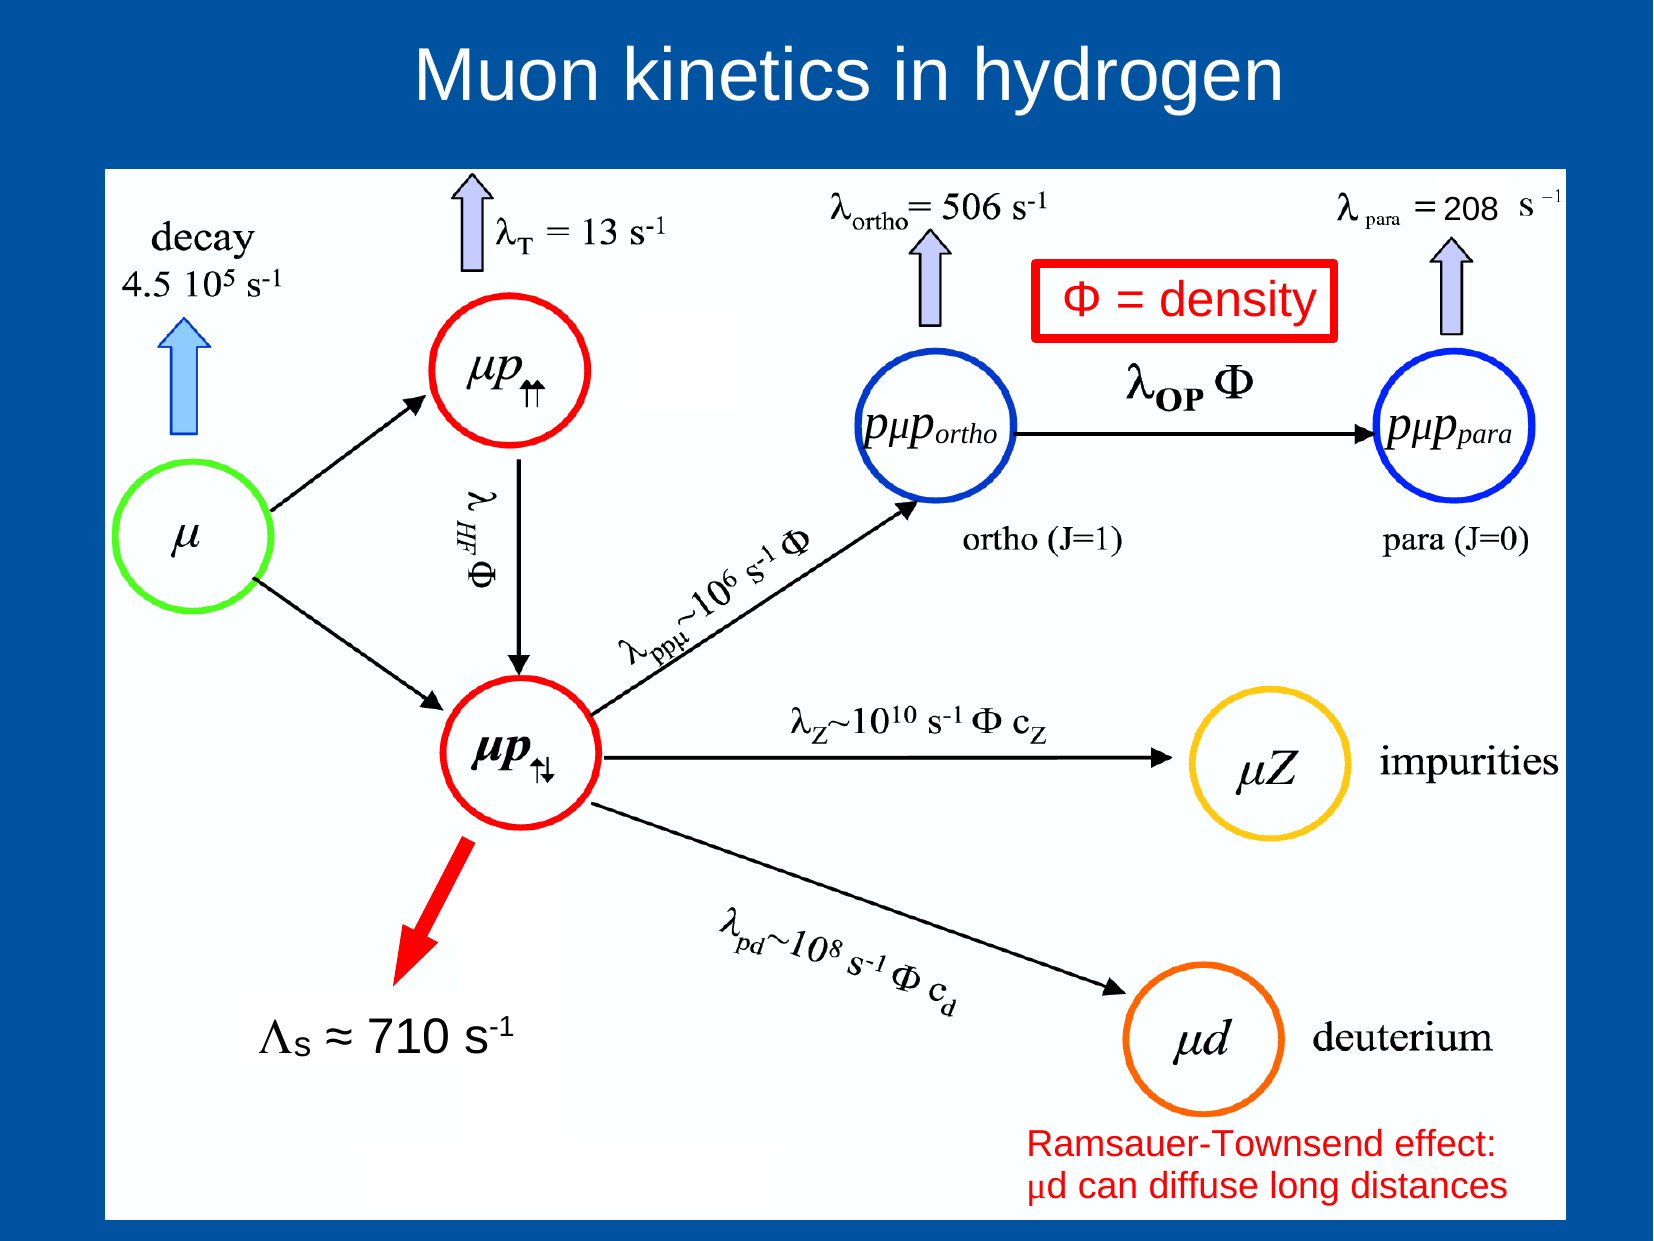

Muon kinetics in hydrogen
208
Φ = density
pμportho
pμppara
Λs ≈ 710 s-1
Ramsauer-Townsend effect:
μd can diffuse long distances